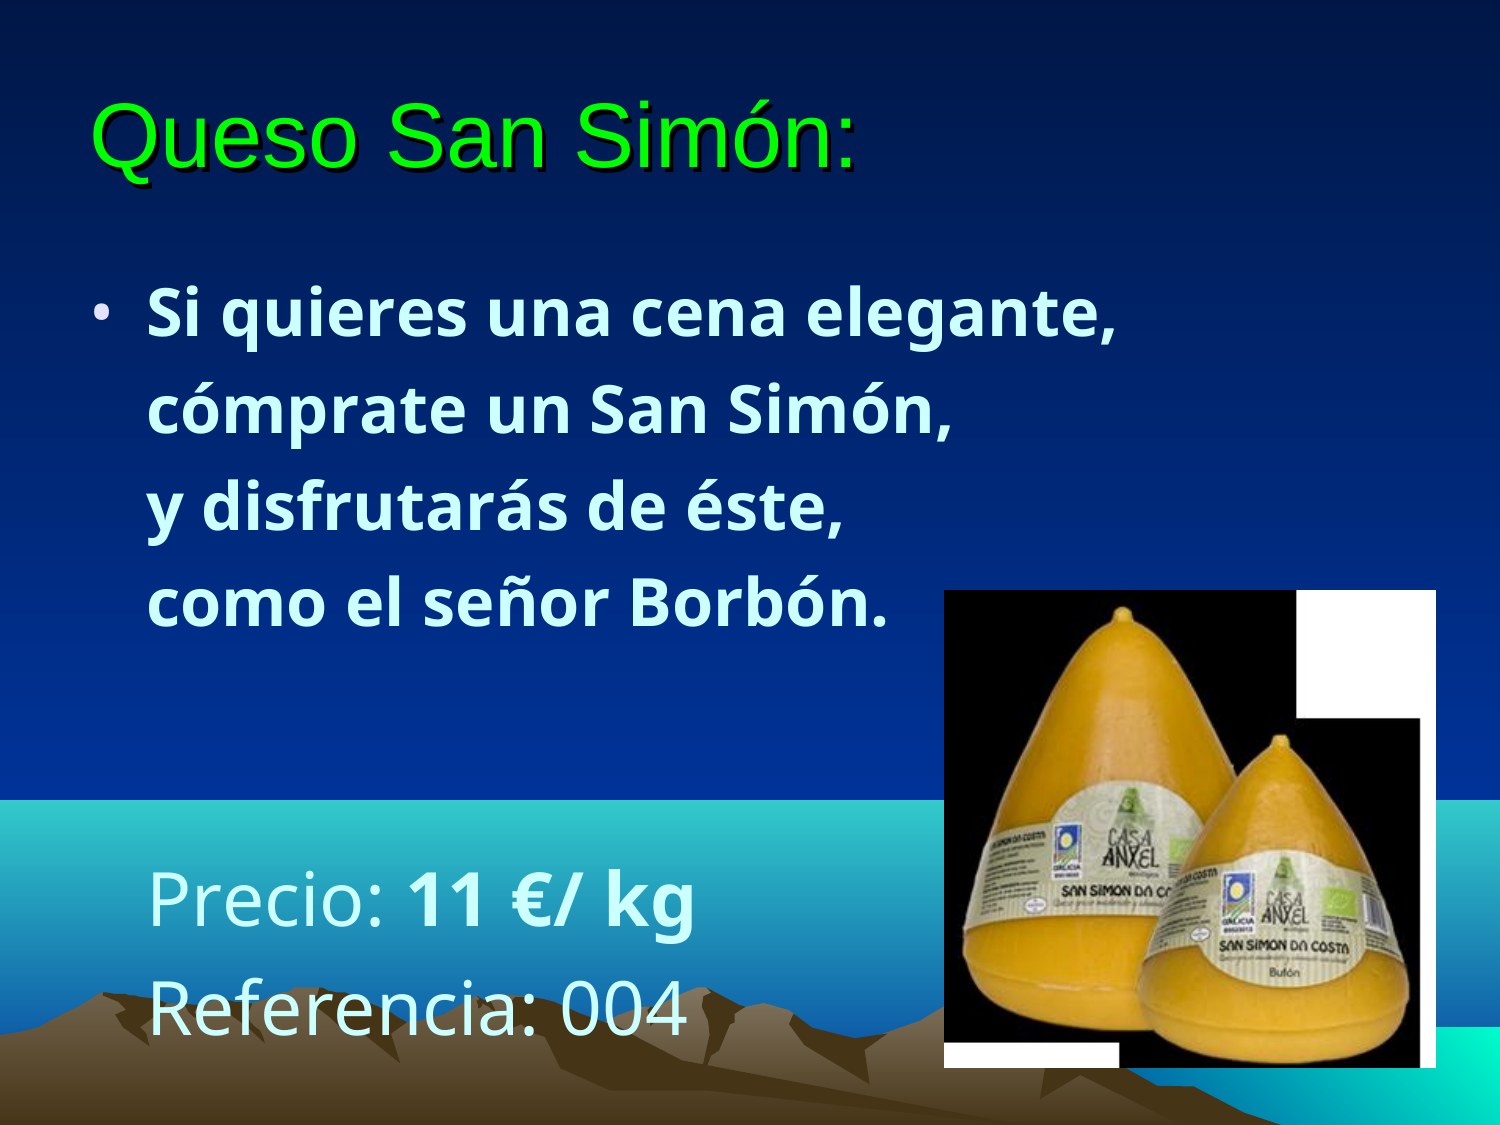

# Queso San Simón:
Si quieres una cena elegante,
	cómprate un San Simón,
	y disfrutarás de éste,
	como el señor Borbón.
	Precio: 11 €/ kg
	Referencia: 004